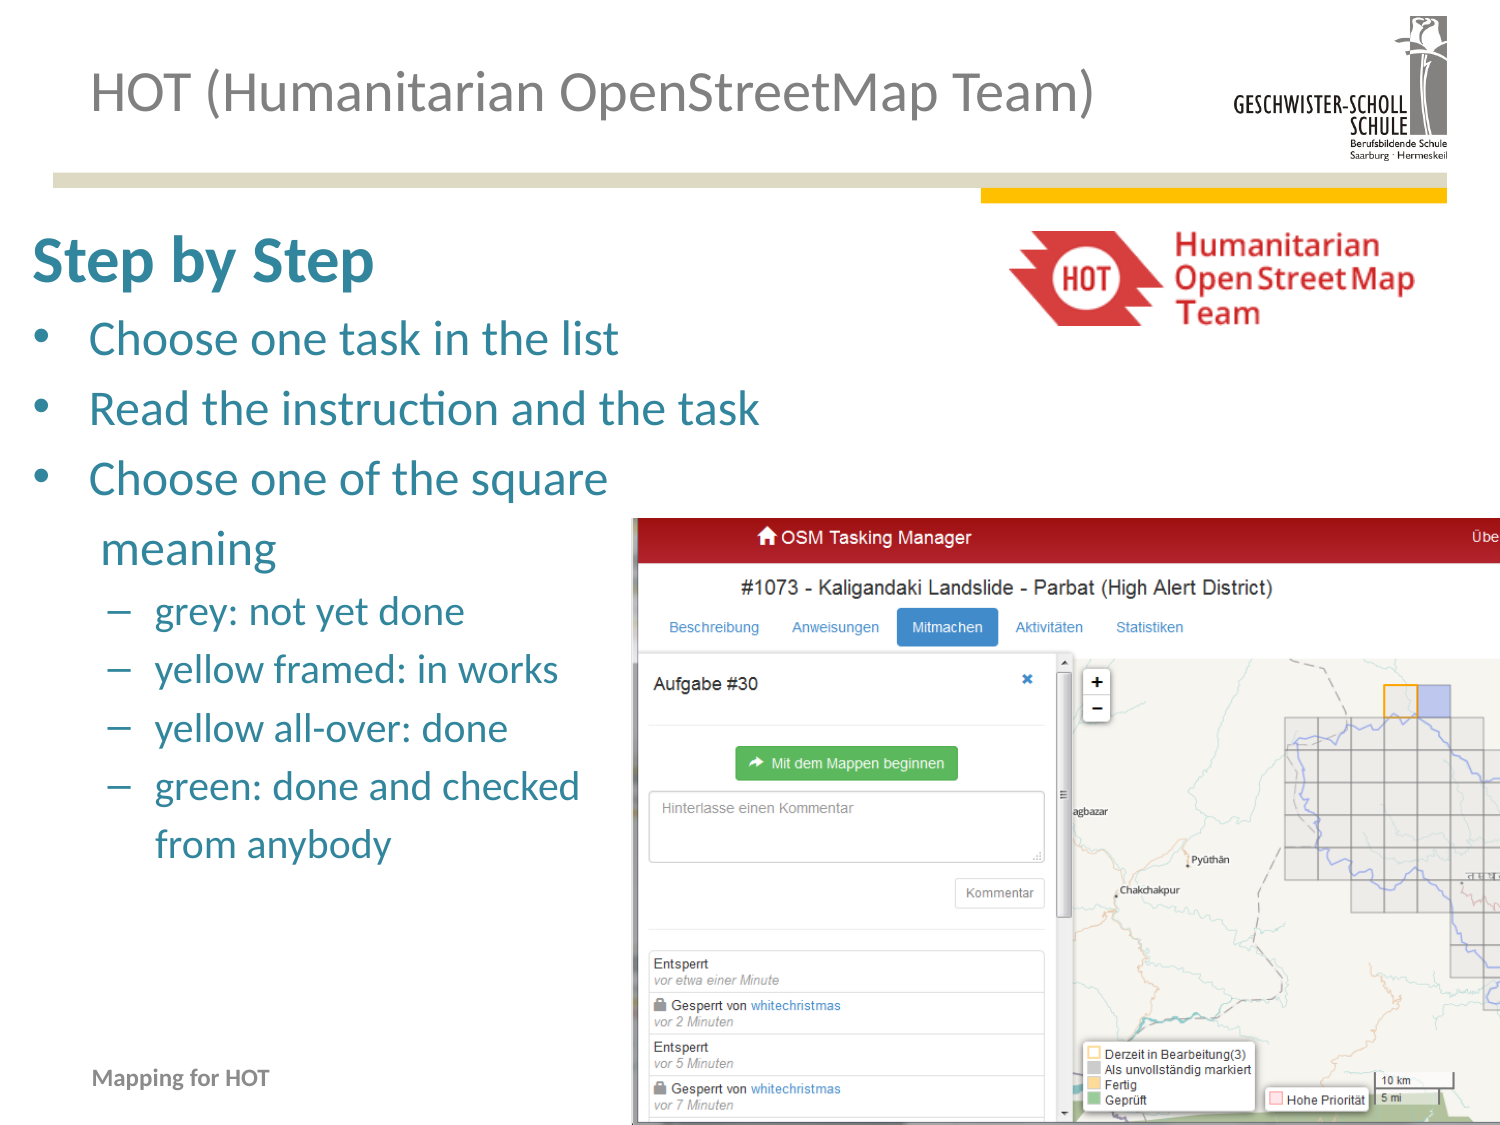

# HOT (Humanitarian OpenStreetMap Team)
Step by Step
Choose one task in the list
Read the instruction and the task
Choose one of the square
 meaning
grey: not yet done
yellow framed: in works
yellow all-over: done
green: done and checked
 from anybody
Mapping for HOT
Folie